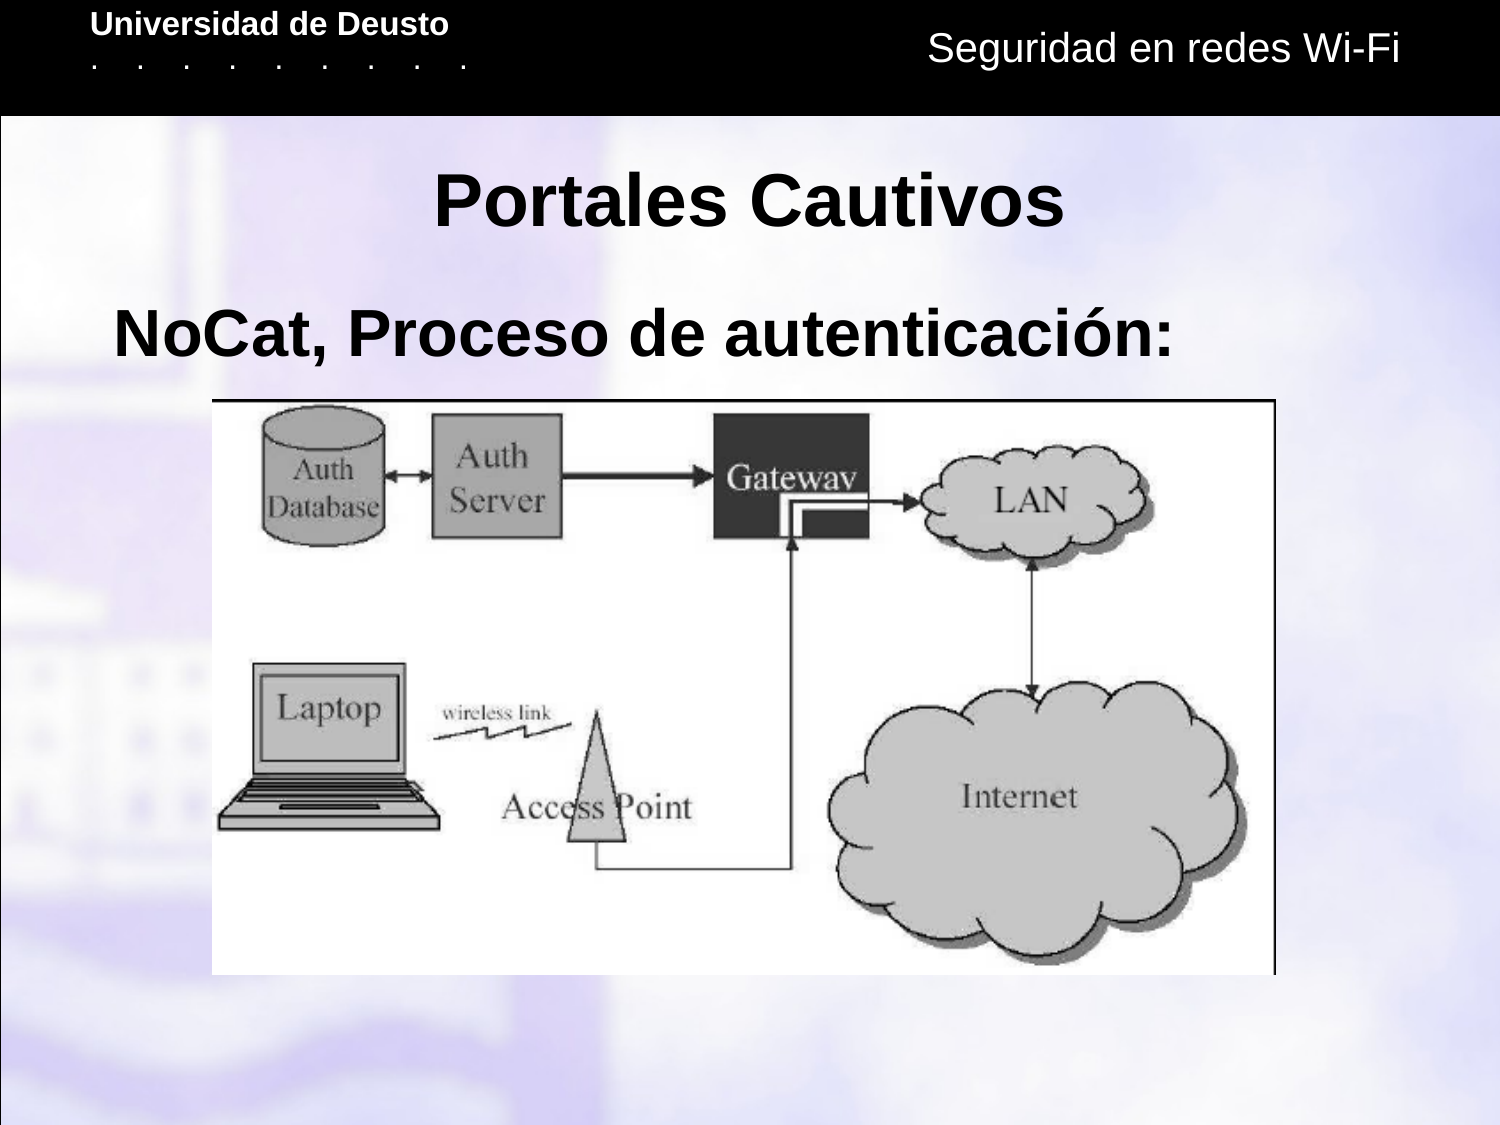

# Portales Cautivos
NoCat, Proceso de autenticación: